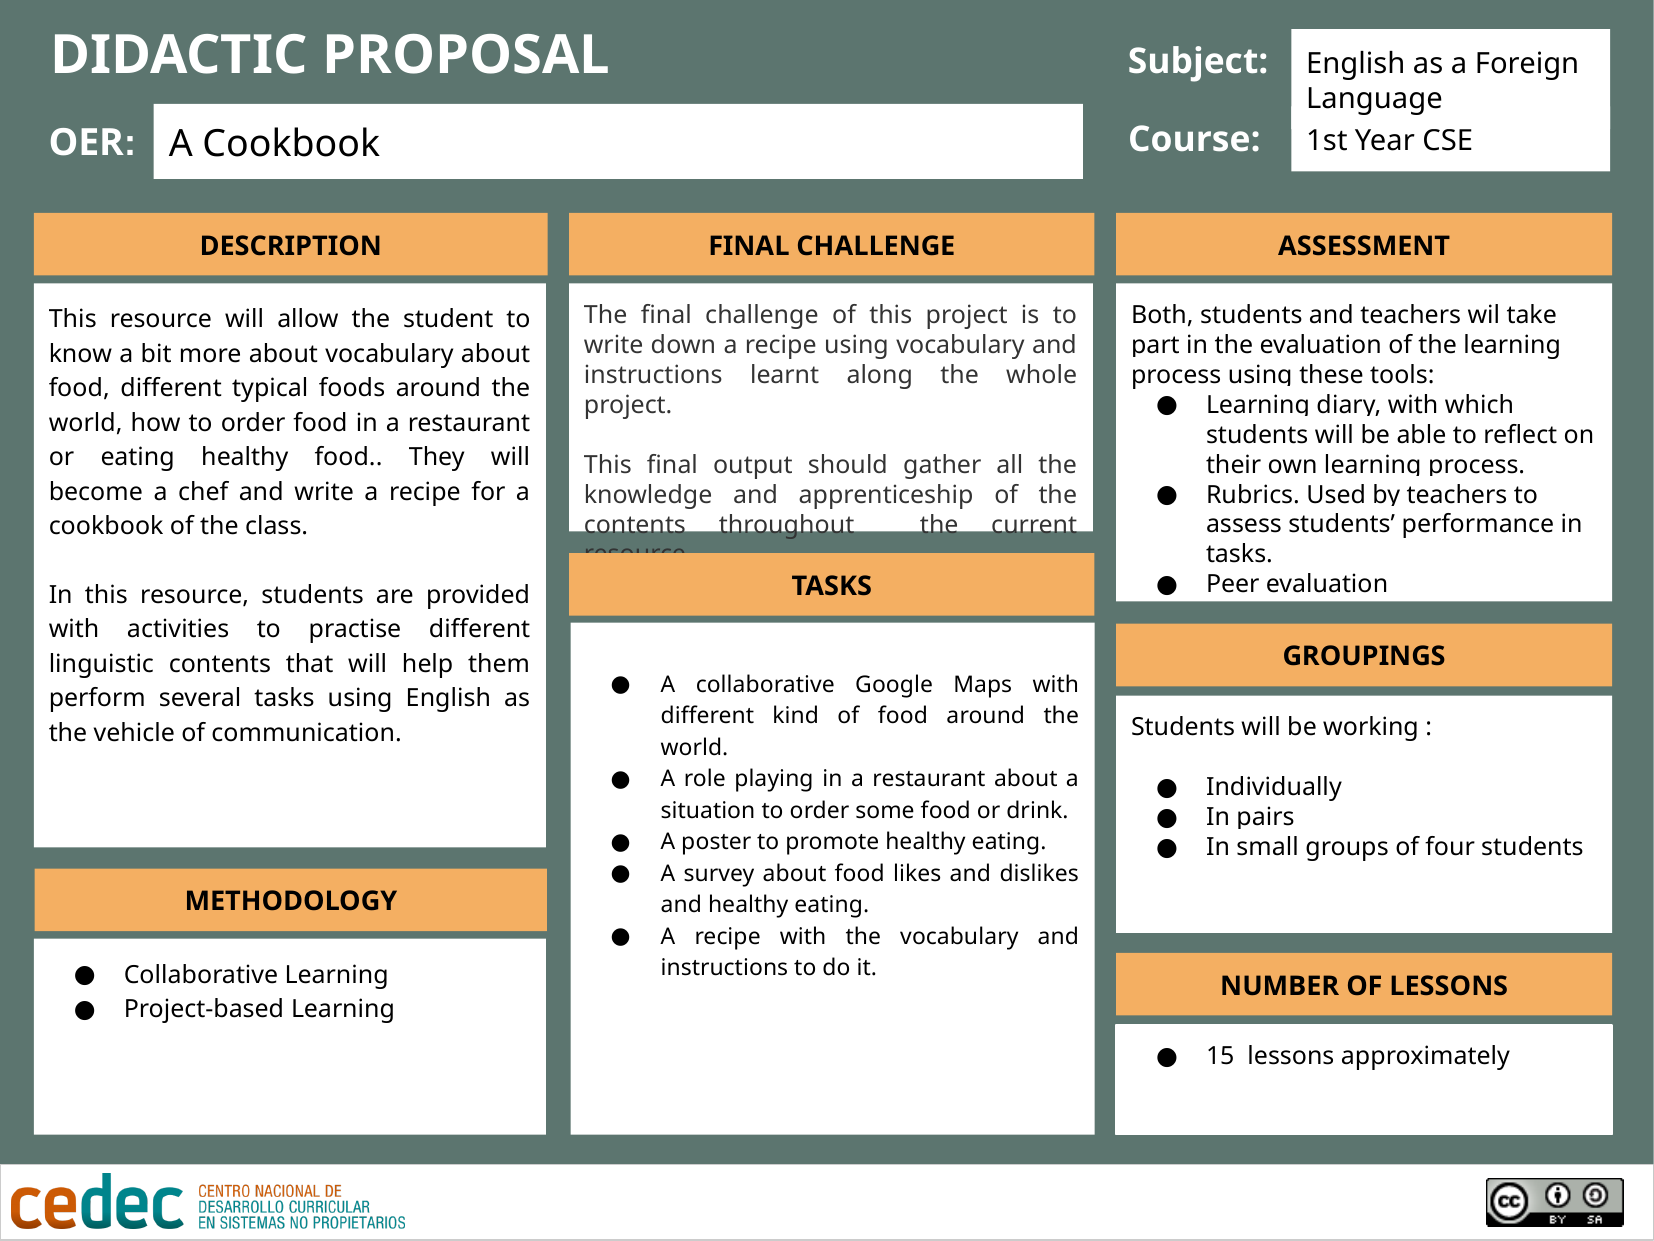

DIDACTIC PROPOSAL
English as a Foreign Language
Subject:
A Cookbook
1st Year CSE
Course:
OER:
DESCRIPTION
FINAL CHALLENGE
ASSESSMENT
This resource will allow the student to know a bit more about vocabulary about food, different typical foods around the world, how to order food in a restaurant or eating healthy food.. They will become a chef and write a recipe for a cookbook of the class.
In this resource, students are provided with activities to practise different linguistic contents that will help them perform several tasks using English as the vehicle of communication.
The final challenge of this project is to write down a recipe using vocabulary and instructions learnt along the whole project.
This final output should gather all the knowledge and apprenticeship of the contents throughout the current resource.
Both, students and teachers wil take part in the evaluation of the learning process using these tools:
Learning diary, with which students will be able to reflect on their own learning process.
Rubrics. Used by teachers to assess students’ performance in tasks.
Peer evaluation
TASKS
A collaborative Google Maps with different kind of food around the world.
A role playing in a restaurant about a situation to order some food or drink.
A poster to promote healthy eating.
A survey about food likes and dislikes and healthy eating.
A recipe with the vocabulary and instructions to do it.
GROUPINGS
Students will be working :
Individually
In pairs
In small groups of four students
METHODOLOGY
Collaborative Learning
Project-based Learning
NUMBER OF LESSONS
15 lessons approximately